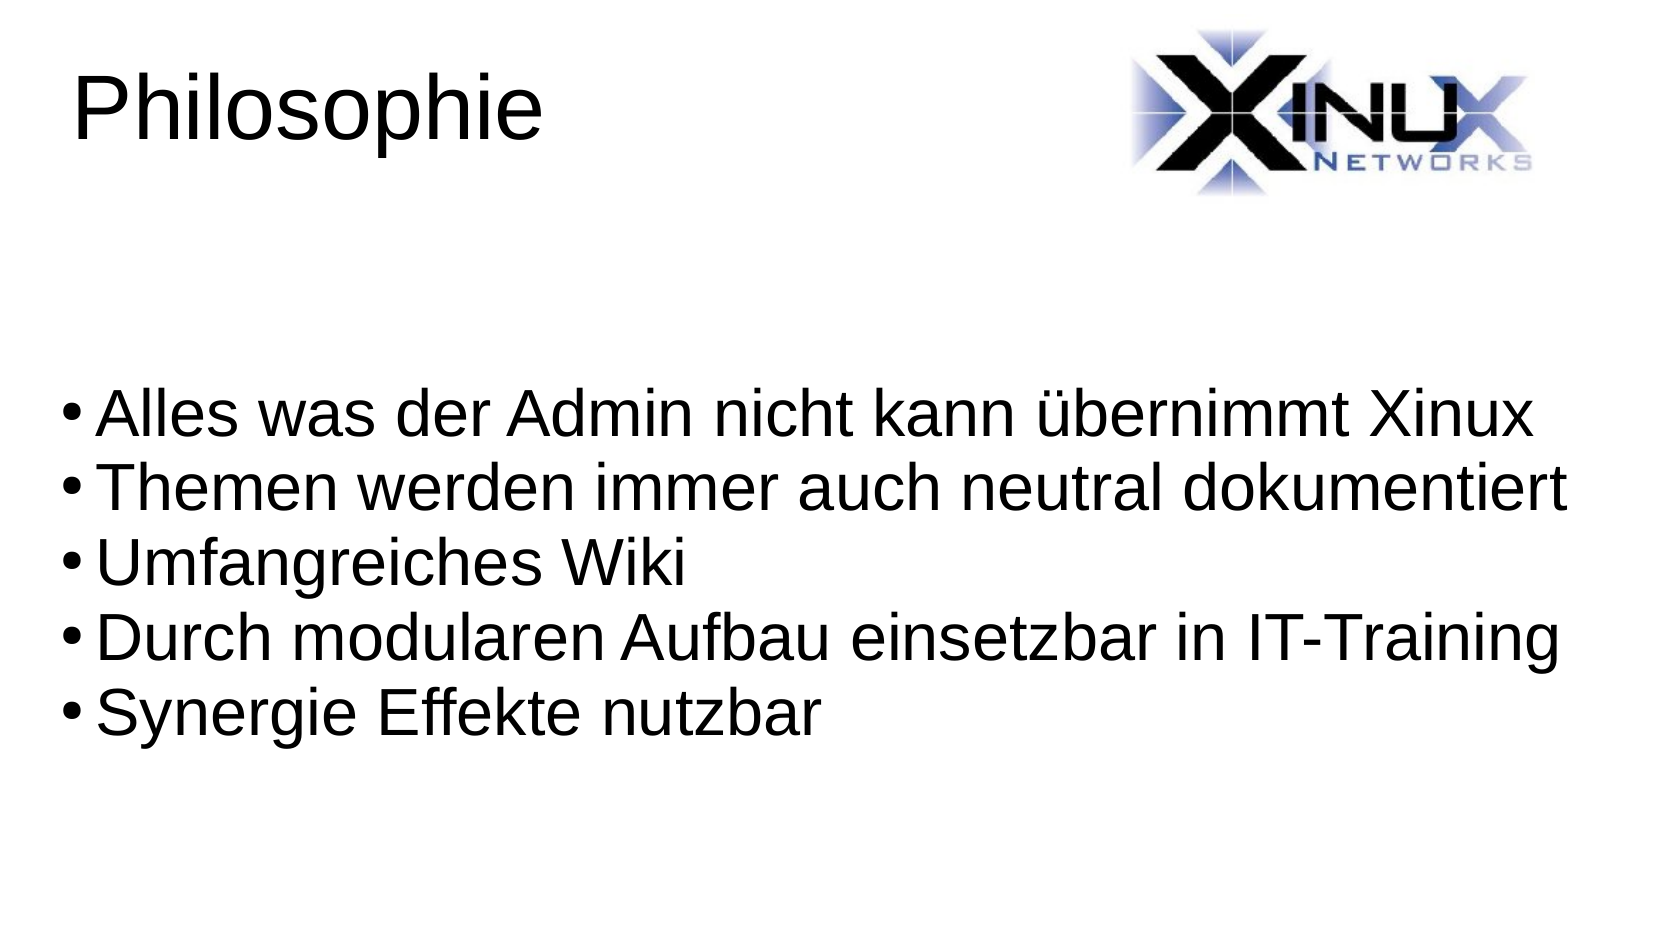

# Philosophie
Alles was der Admin nicht kann übernimmt Xinux
Themen werden immer auch neutral dokumentiert
Umfangreiches Wiki
Durch modularen Aufbau einsetzbar in IT-Training
Synergie Effekte nutzbar